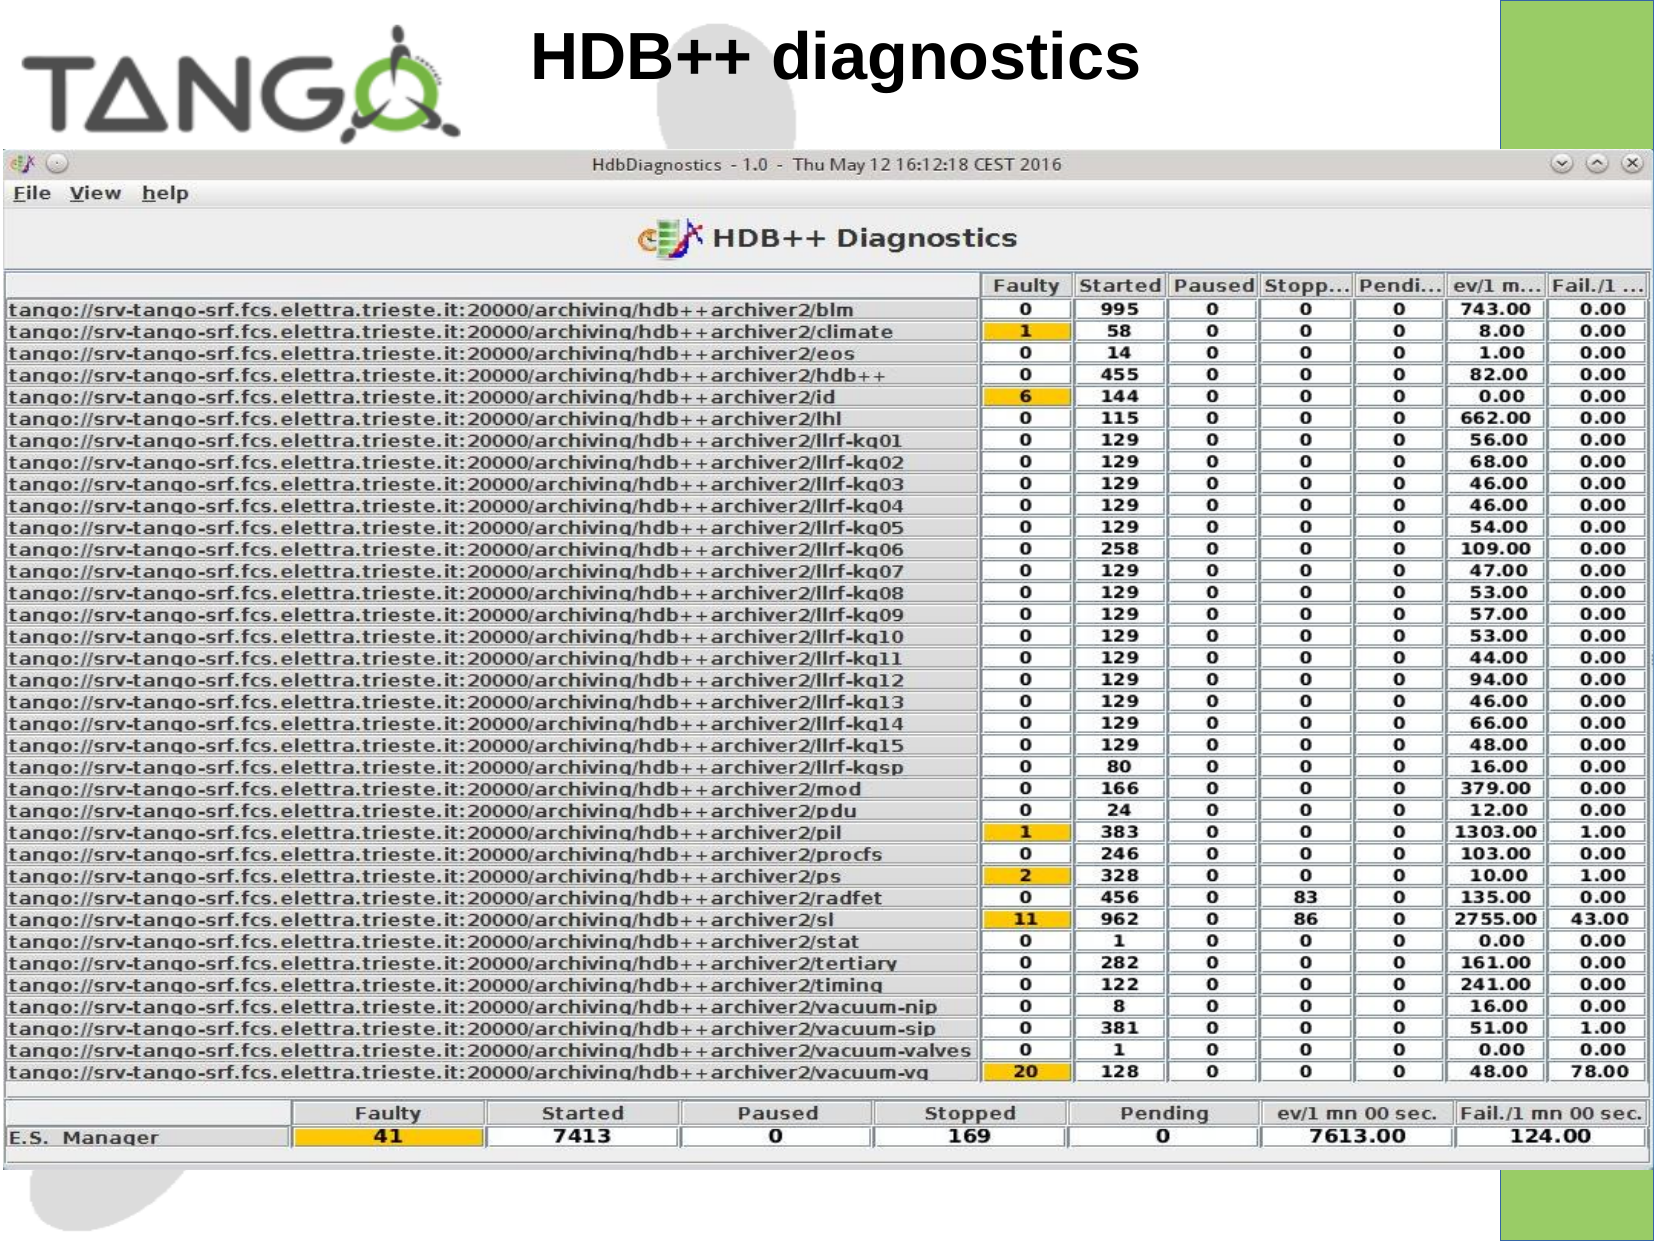

# HDB++ diagnostics
21-23.06.2016
30th TANGO Meeting
22